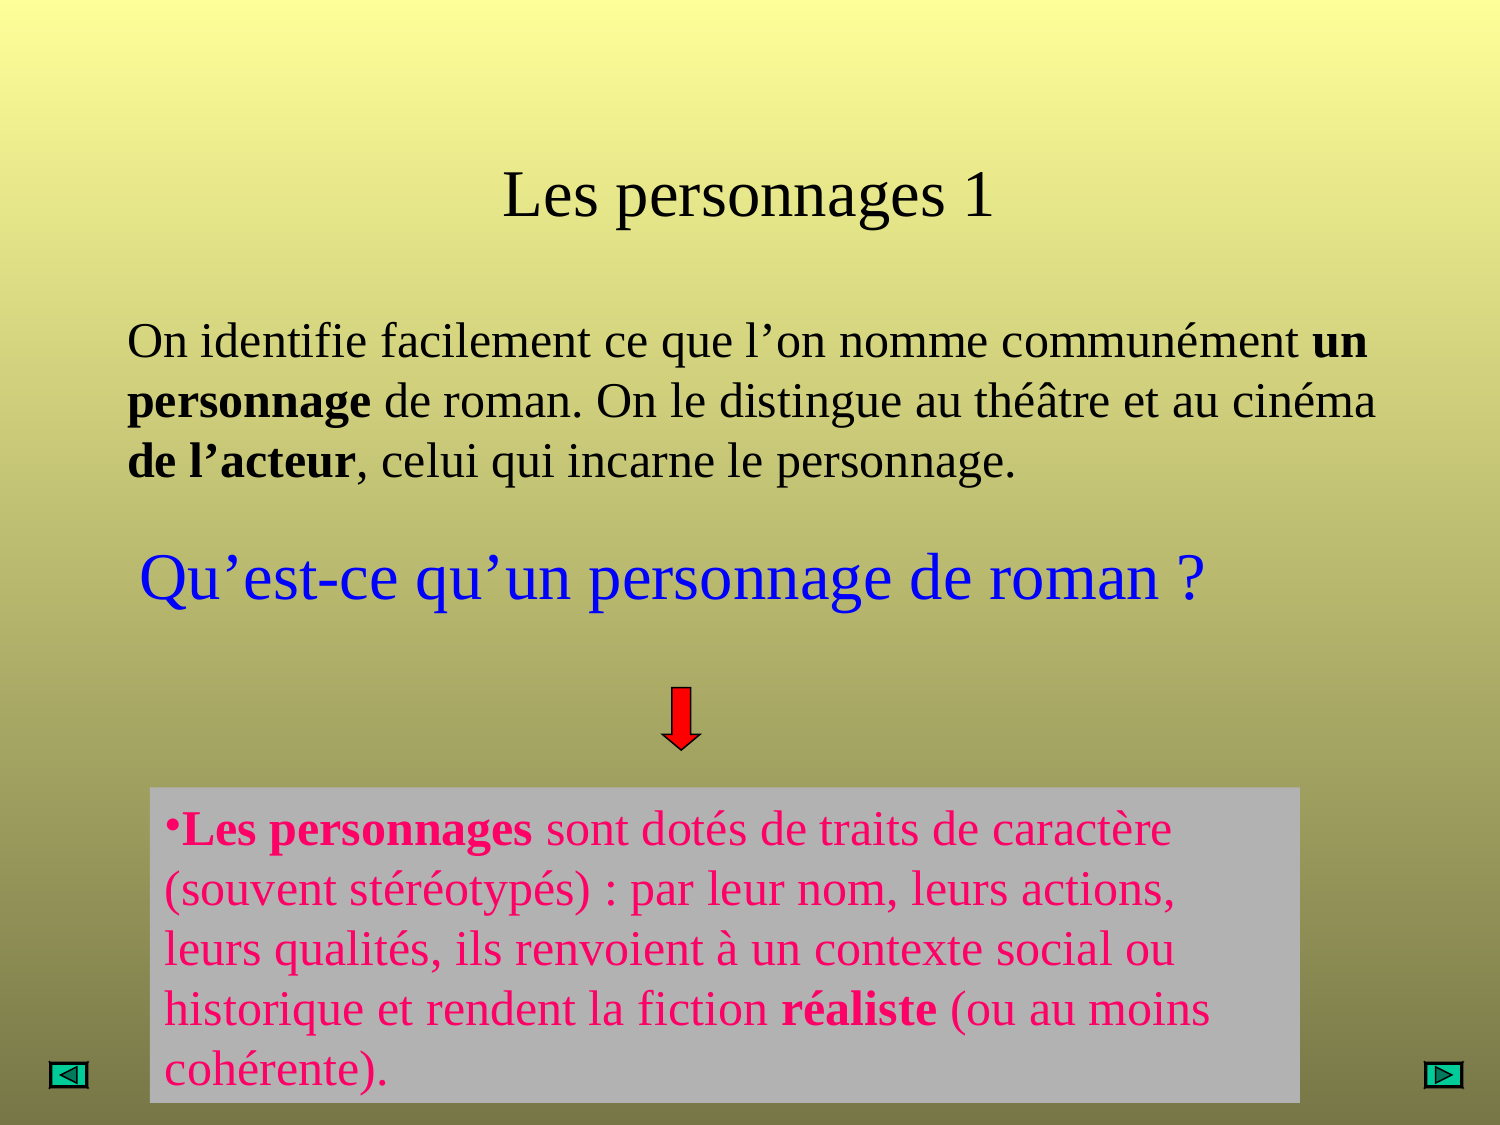

# Les personnages 1
On identifie facilement ce que l’on nomme communément un personnage de roman. On le distingue au théâtre et au cinéma de l’acteur, celui qui incarne le personnage.
Qu’est-ce qu’un personnage de roman ?
Les personnages sont dotés de traits de caractère (souvent stéréotypés) : par leur nom, leurs actions, leurs qualités, ils renvoient à un contexte social ou historique et rendent la fiction réaliste (ou au moins cohérente).